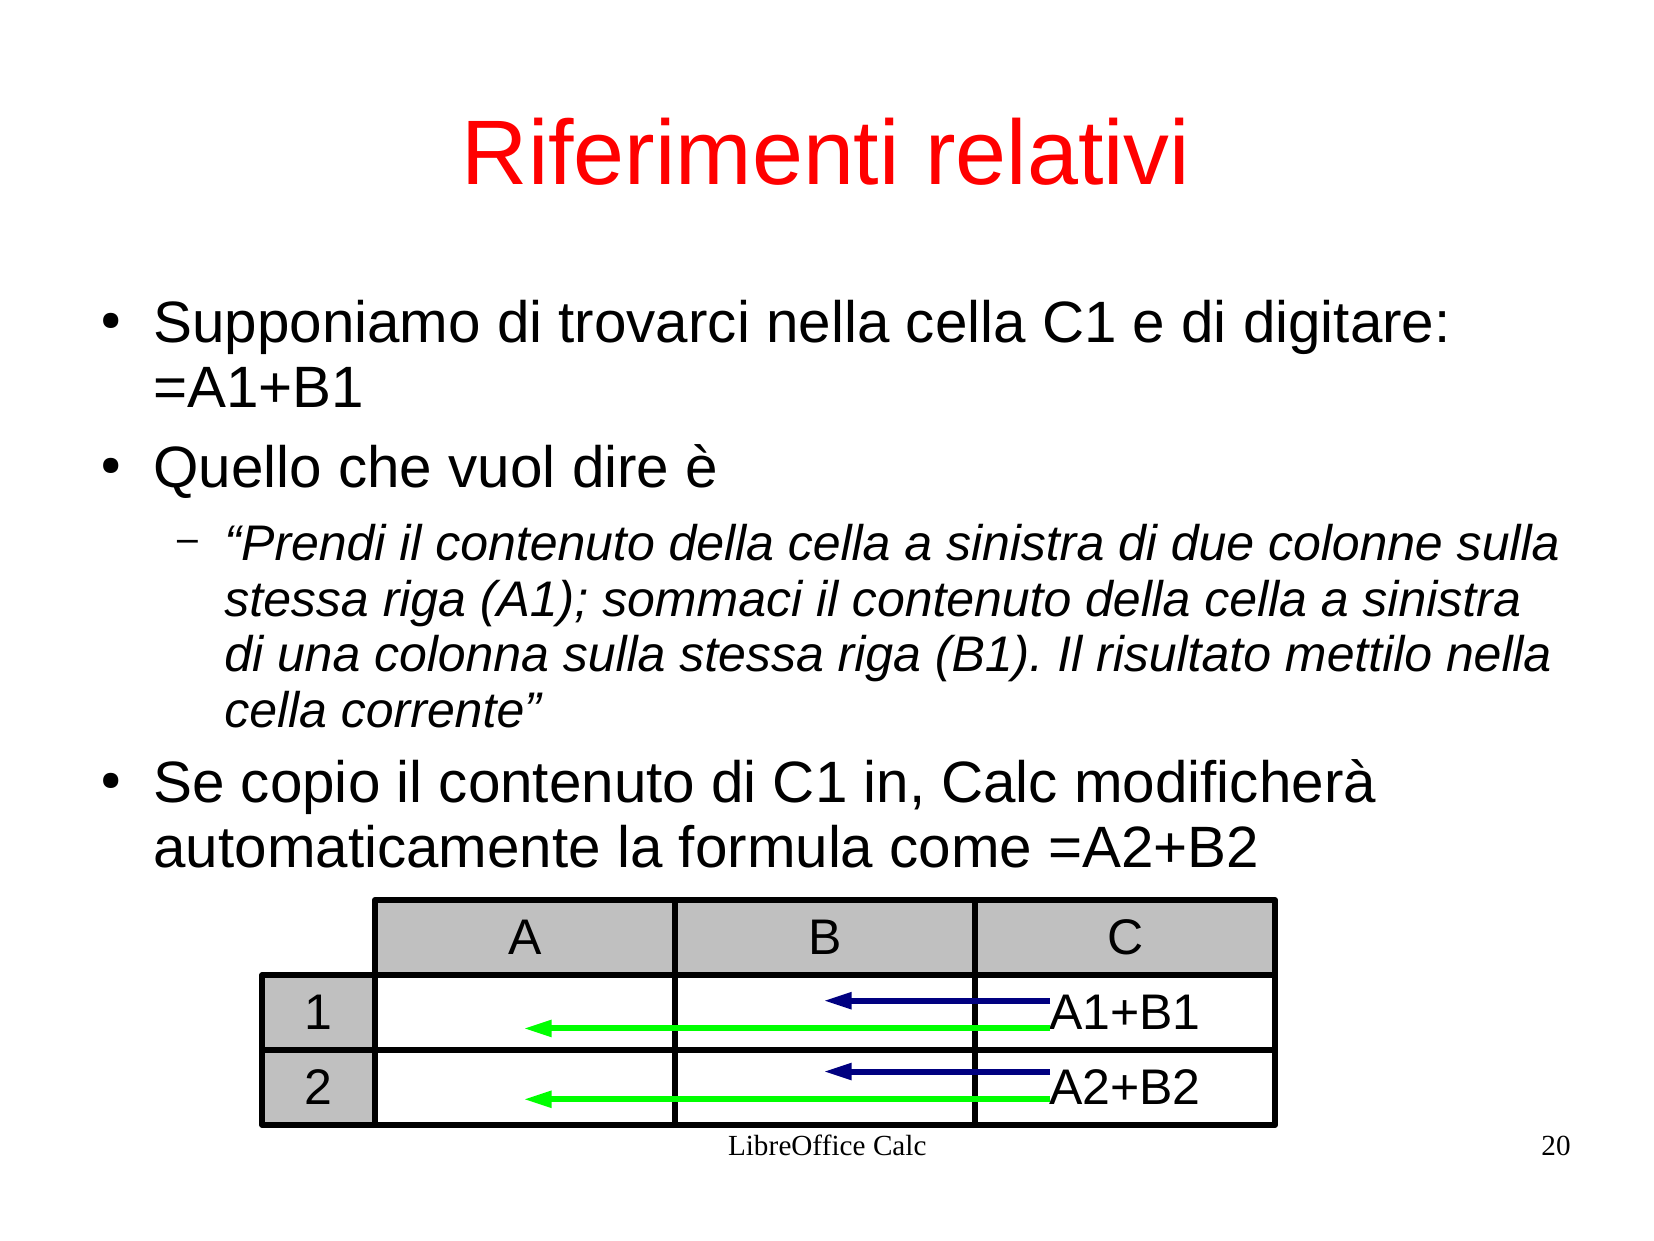

# Riferimenti relativi
Supponiamo di trovarci nella cella C1 e di digitare: =A1+B1
Quello che vuol dire è
“Prendi il contenuto della cella a sinistra di due colonne sulla stessa riga (A1); sommaci il contenuto della cella a sinistra di una colonna sulla stessa riga (B1). Il risultato mettilo nella cella corrente”
Se copio il contenuto di C1 in, Calc modificherà automaticamente la formula come =A2+B2
A
B
C
1
A1+B1
2
A2+B2
LibreOffice Calc
20